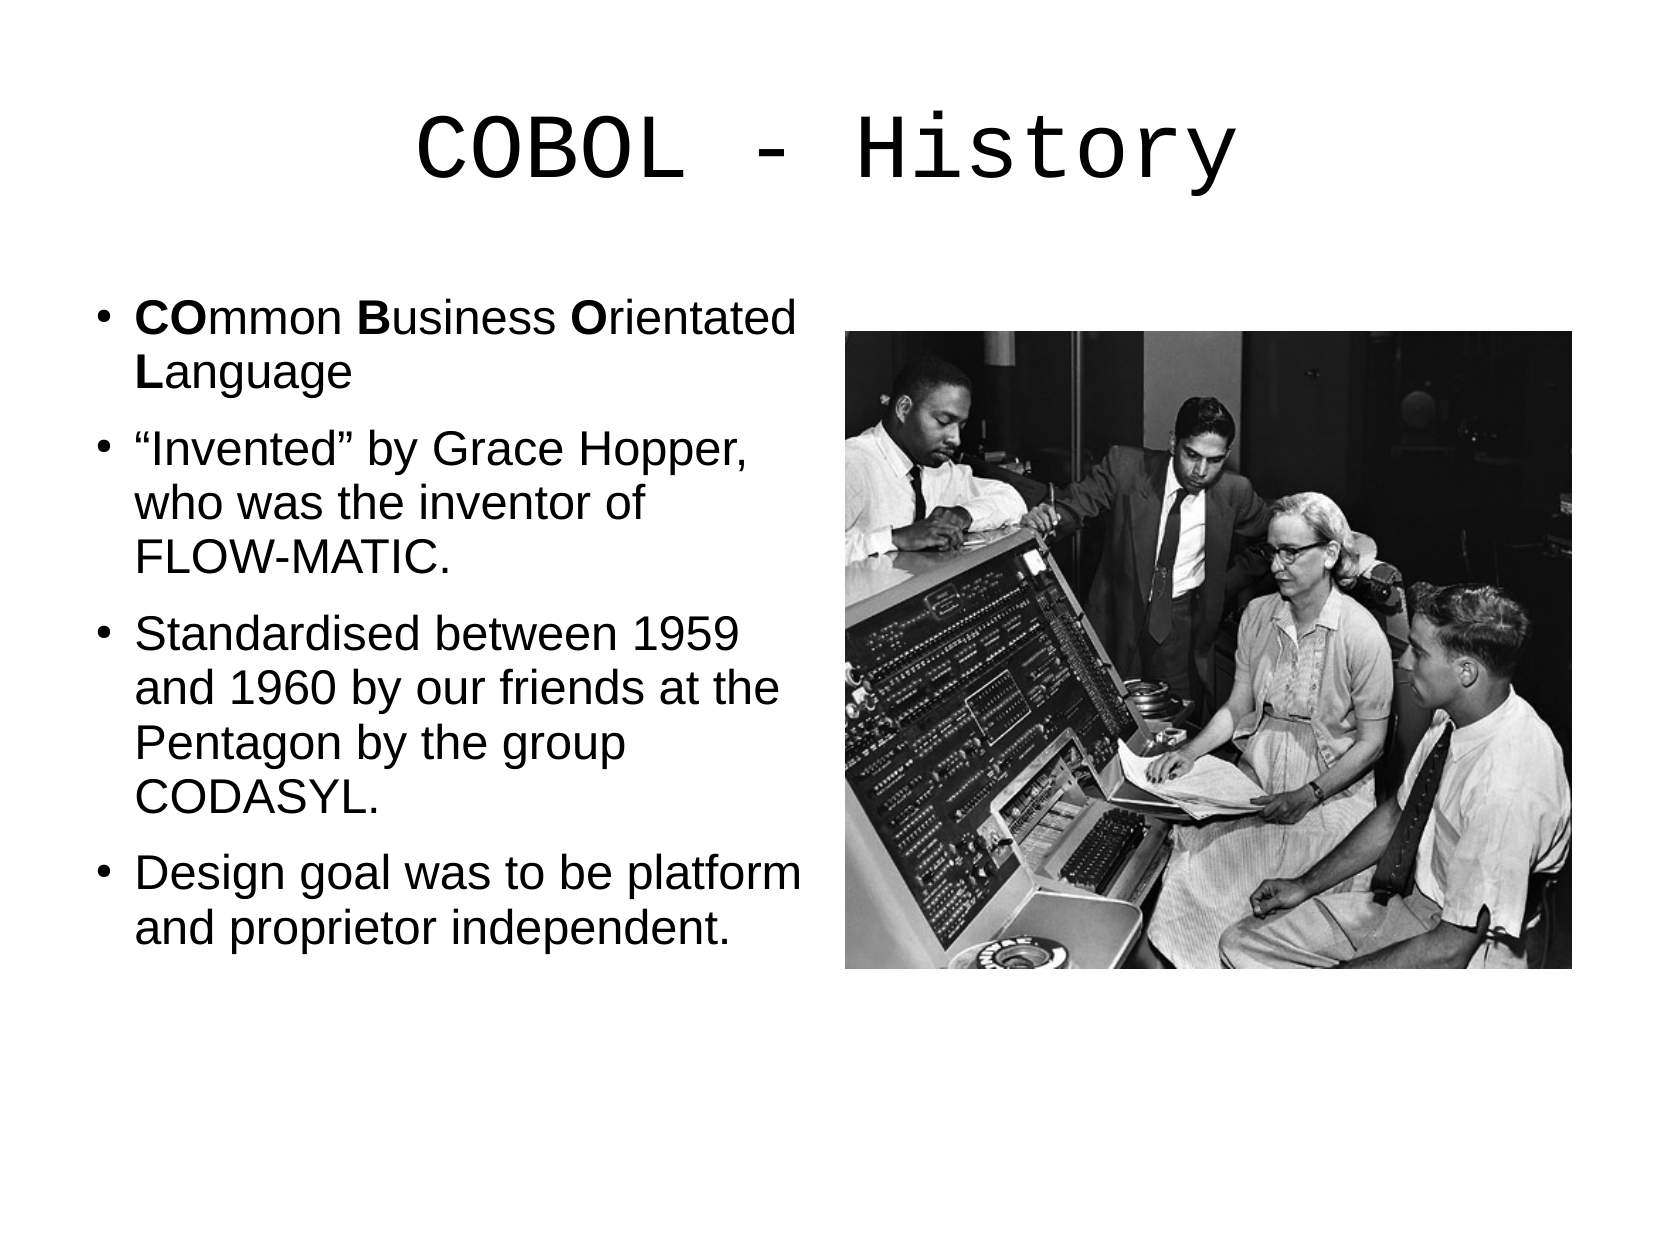

# COBOL - History
COmmon Business Orientated Language
“Invented” by Grace Hopper, who was the inventor of FLOW-MATIC.
Standardised between 1959 and 1960 by our friends at the Pentagon by the group CODASYL.
Design goal was to be platform and proprietor independent.